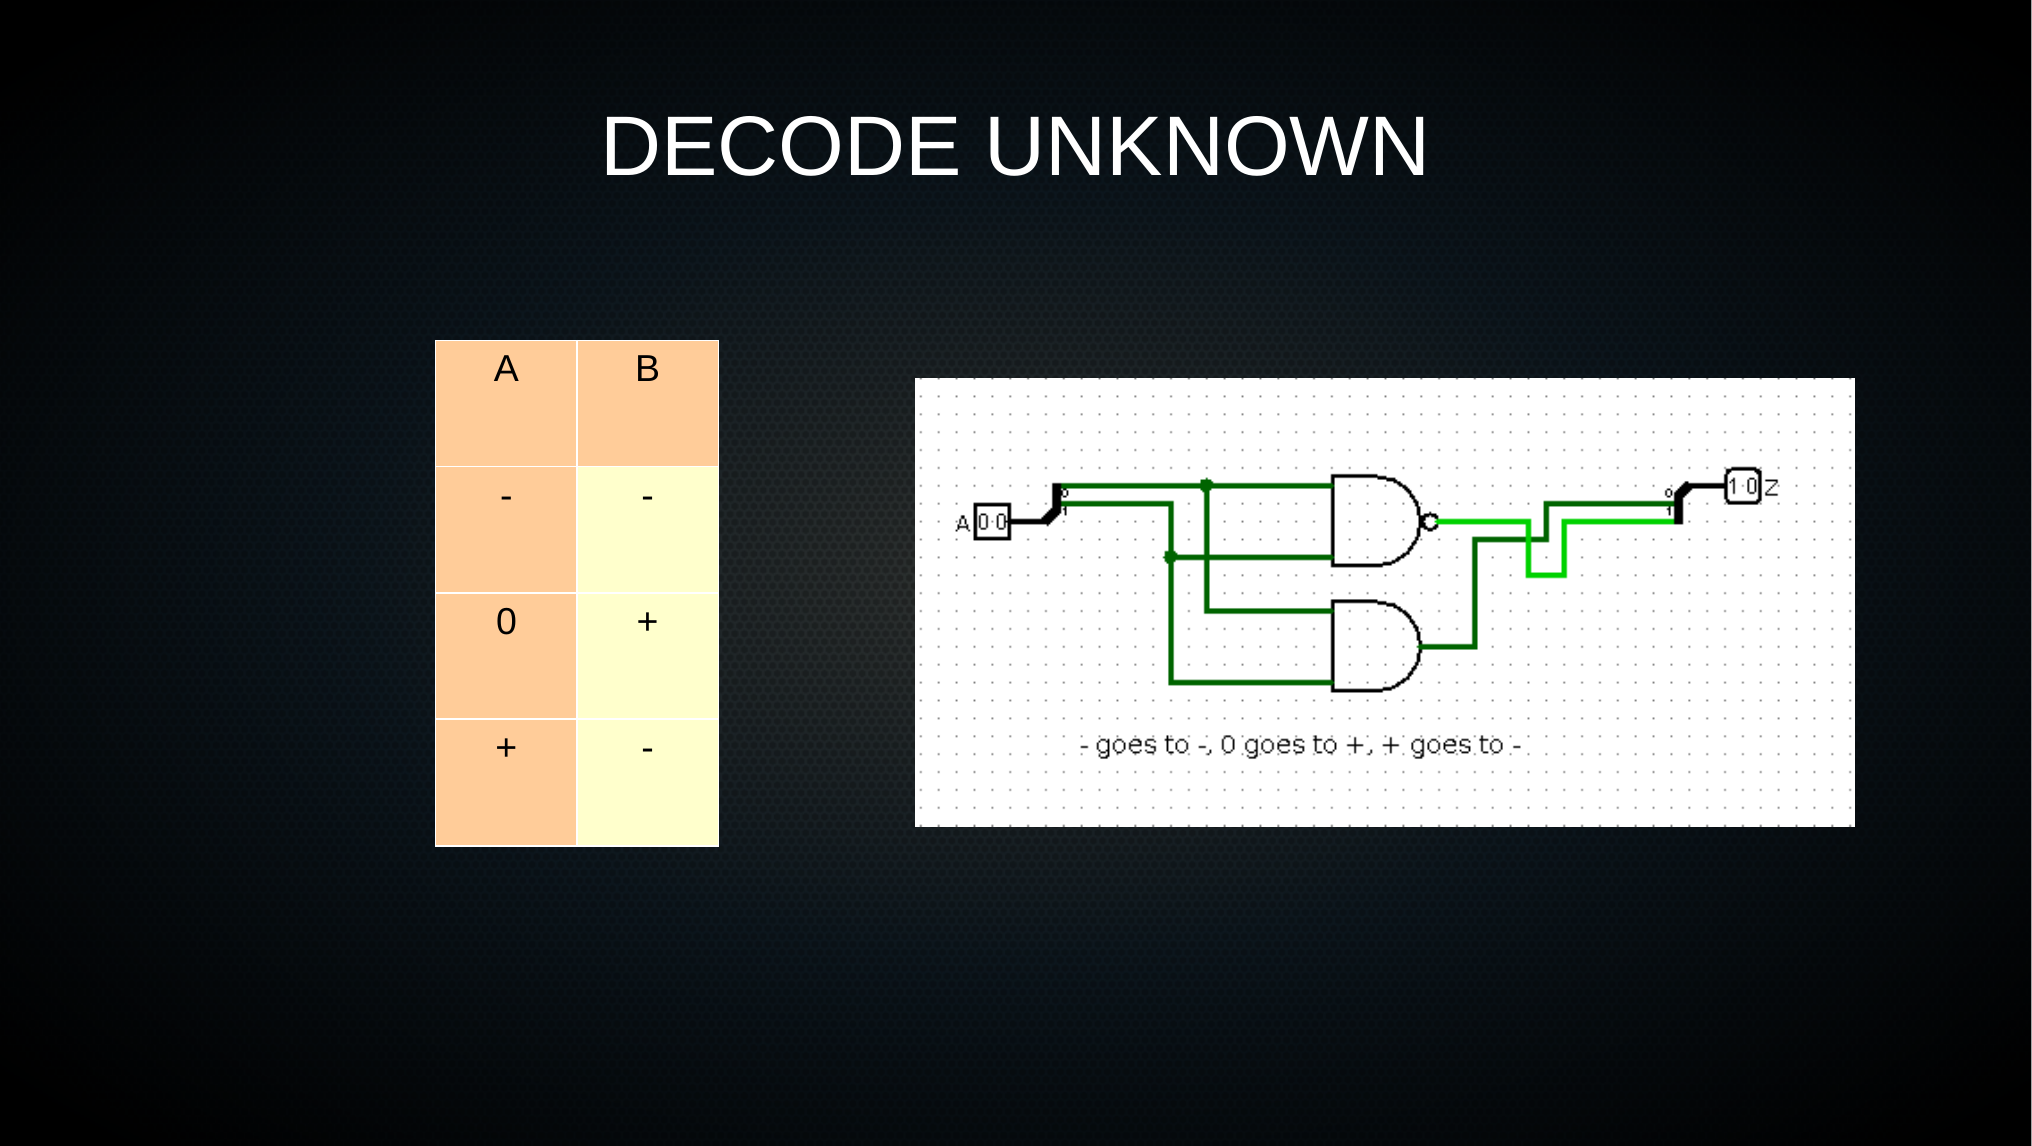

DECODE UNKNOWN
| A | B |
| --- | --- |
| - | - |
| 0 | + |
| + | - |